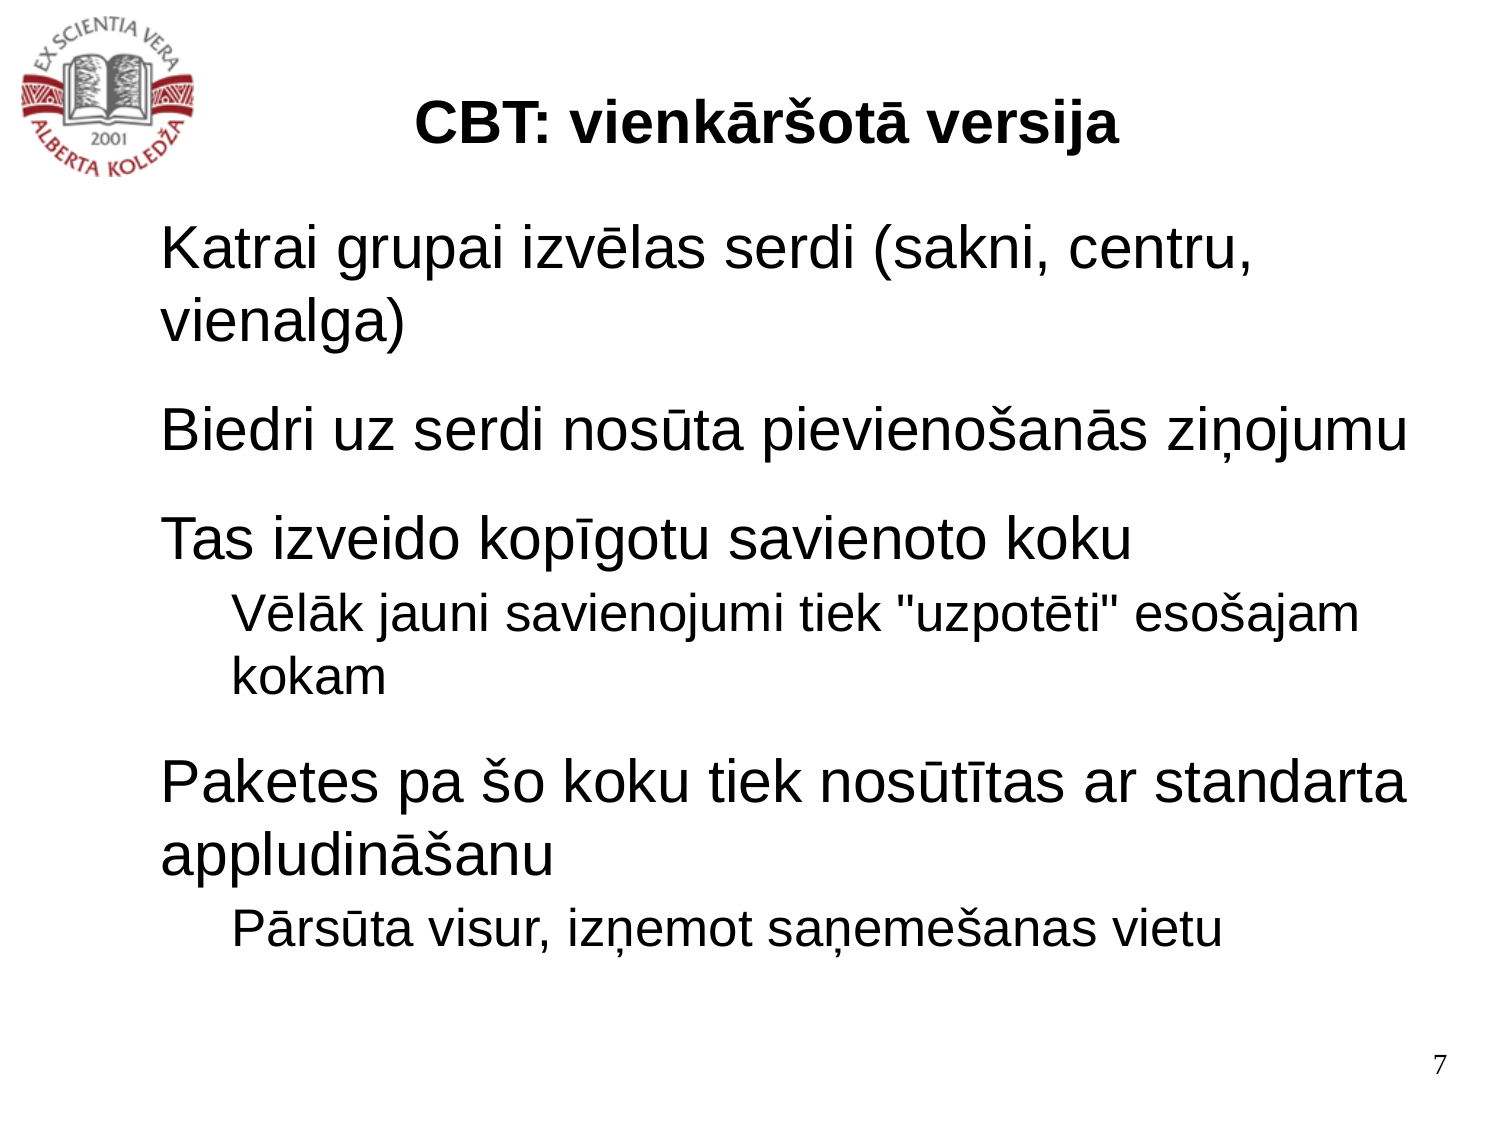

# CBT: vienkāršotā versija
Katrai grupai izvēlas serdi (sakni, centru, vienalga)
Biedri uz serdi nosūta pievienošanās ziņojumu
Tas izveido kopīgotu savienoto koku
Vēlāk jauni savienojumi tiek "uzpotēti" esošajam kokam
Paketes pa šo koku tiek nosūtītas ar standarta appludināšanu
Pārsūta visur, izņemot saņemešanas vietu
7